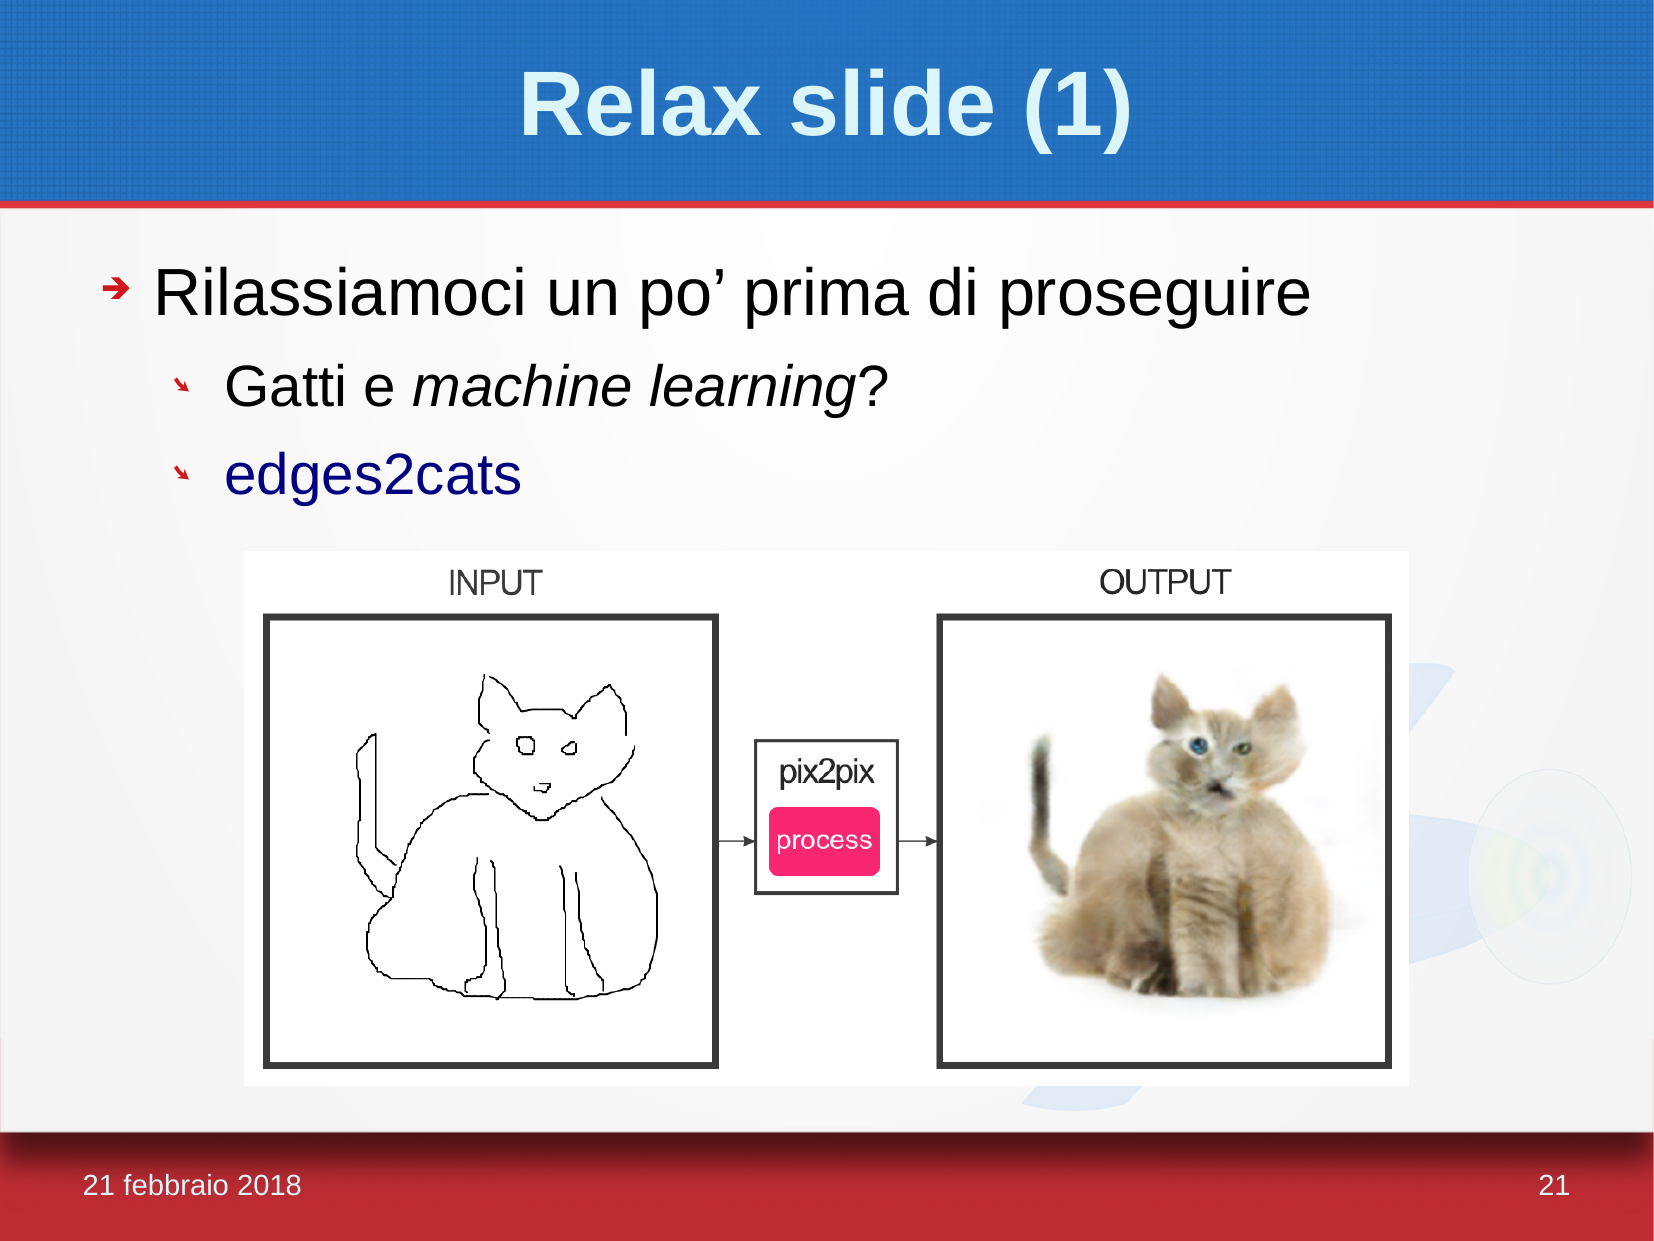

# Relax slide (1)
Rilassiamoci un po’ prima di proseguire
Gatti e machine learning?
edges2cats
21 febbraio 2018
21